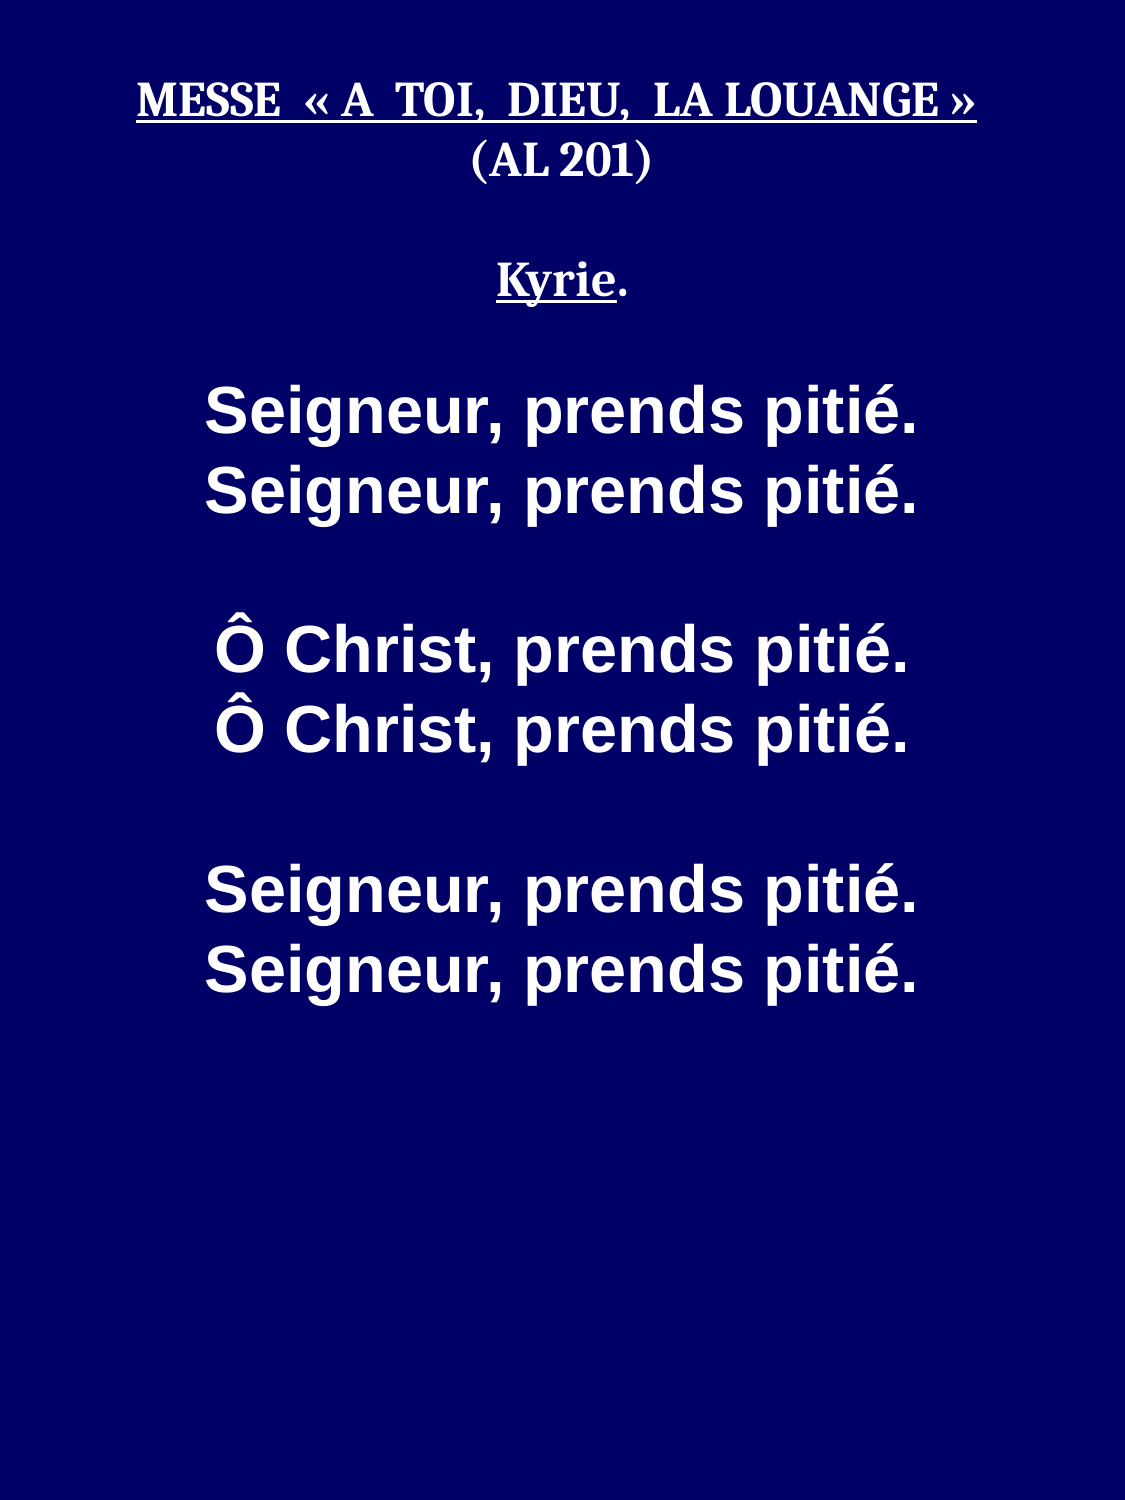

MESSE « A TOI, DIEU, LA LOUANGE » (AL 201)
Kyrie.
Seigneur, prends pitié.
Seigneur, prends pitié.
Ô Christ, prends pitié.
Ô Christ, prends pitié.
Seigneur, prends pitié.
Seigneur, prends pitié.